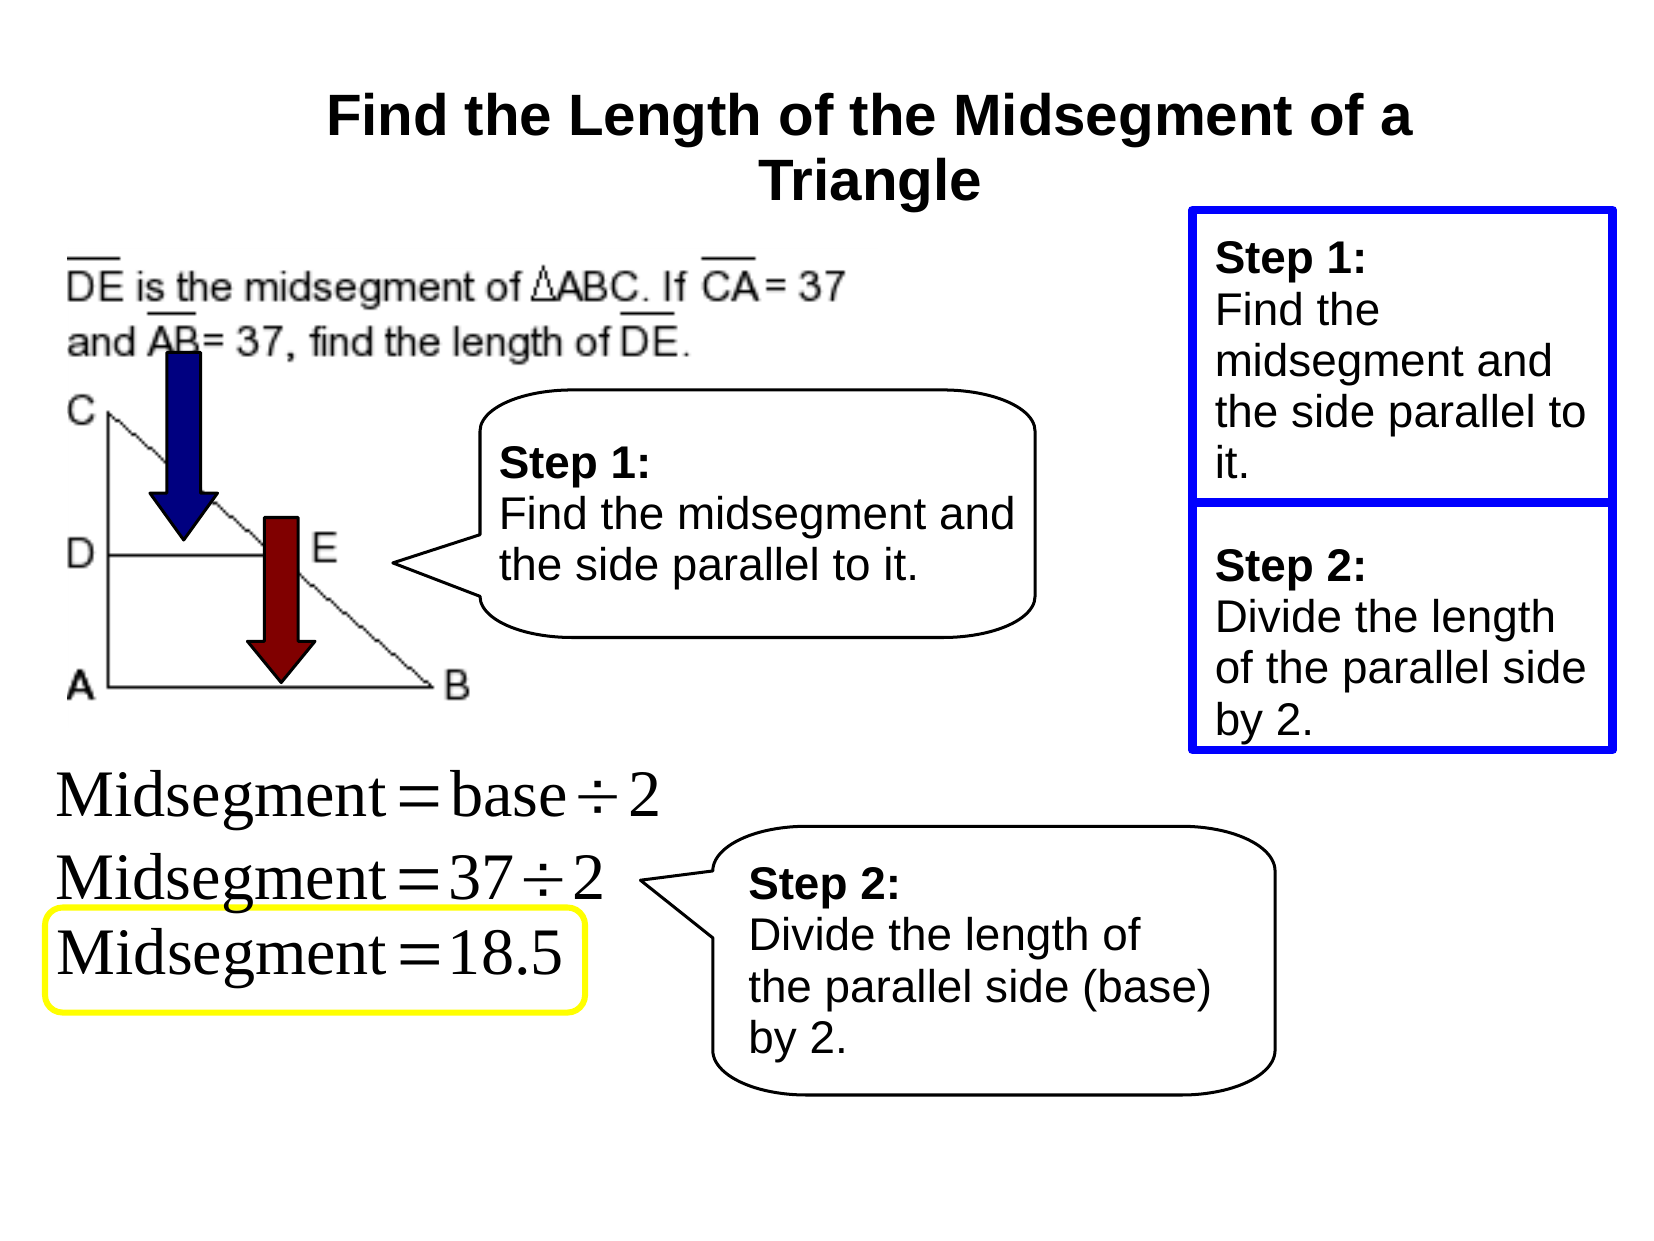

Find the Length of the Midsegment of a Triangle
Step 1:
Find the midsegment and the side parallel to it.
Step 2:
Divide the length
of the parallel side by 2.
Step 1:
Find the midsegment and
the side parallel to it.
Step 2:
Divide the length of
the parallel side (base)
by 2.